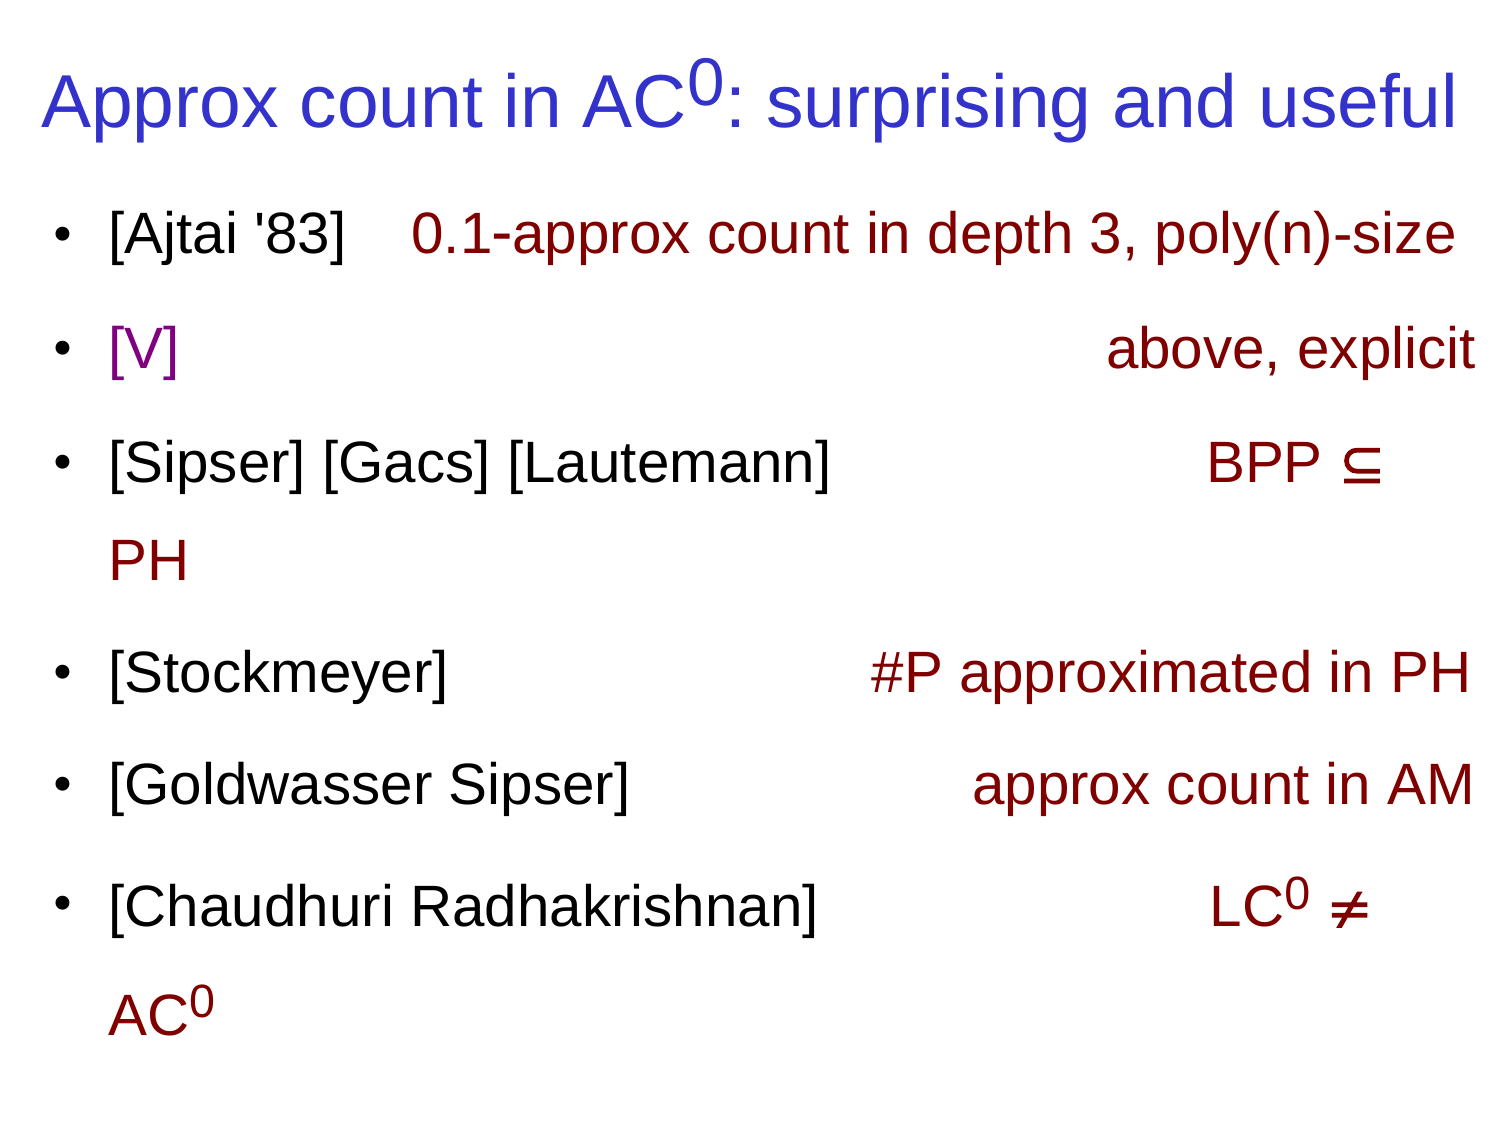

Approx count in AC0: surprising and useful
# [Ajtai '83] 0.1-approx count in depth 3, poly(n)-size
[V] above, explicit
[Sipser] [Gacs] [Lautemann] BPP  PH
[Stockmeyer] #P approximated in PH
[Goldwasser Sipser] approx count in AM
[Chaudhuri Radhakrishnan] LC0  AC0
......
 yet still gaps in our knowledge!